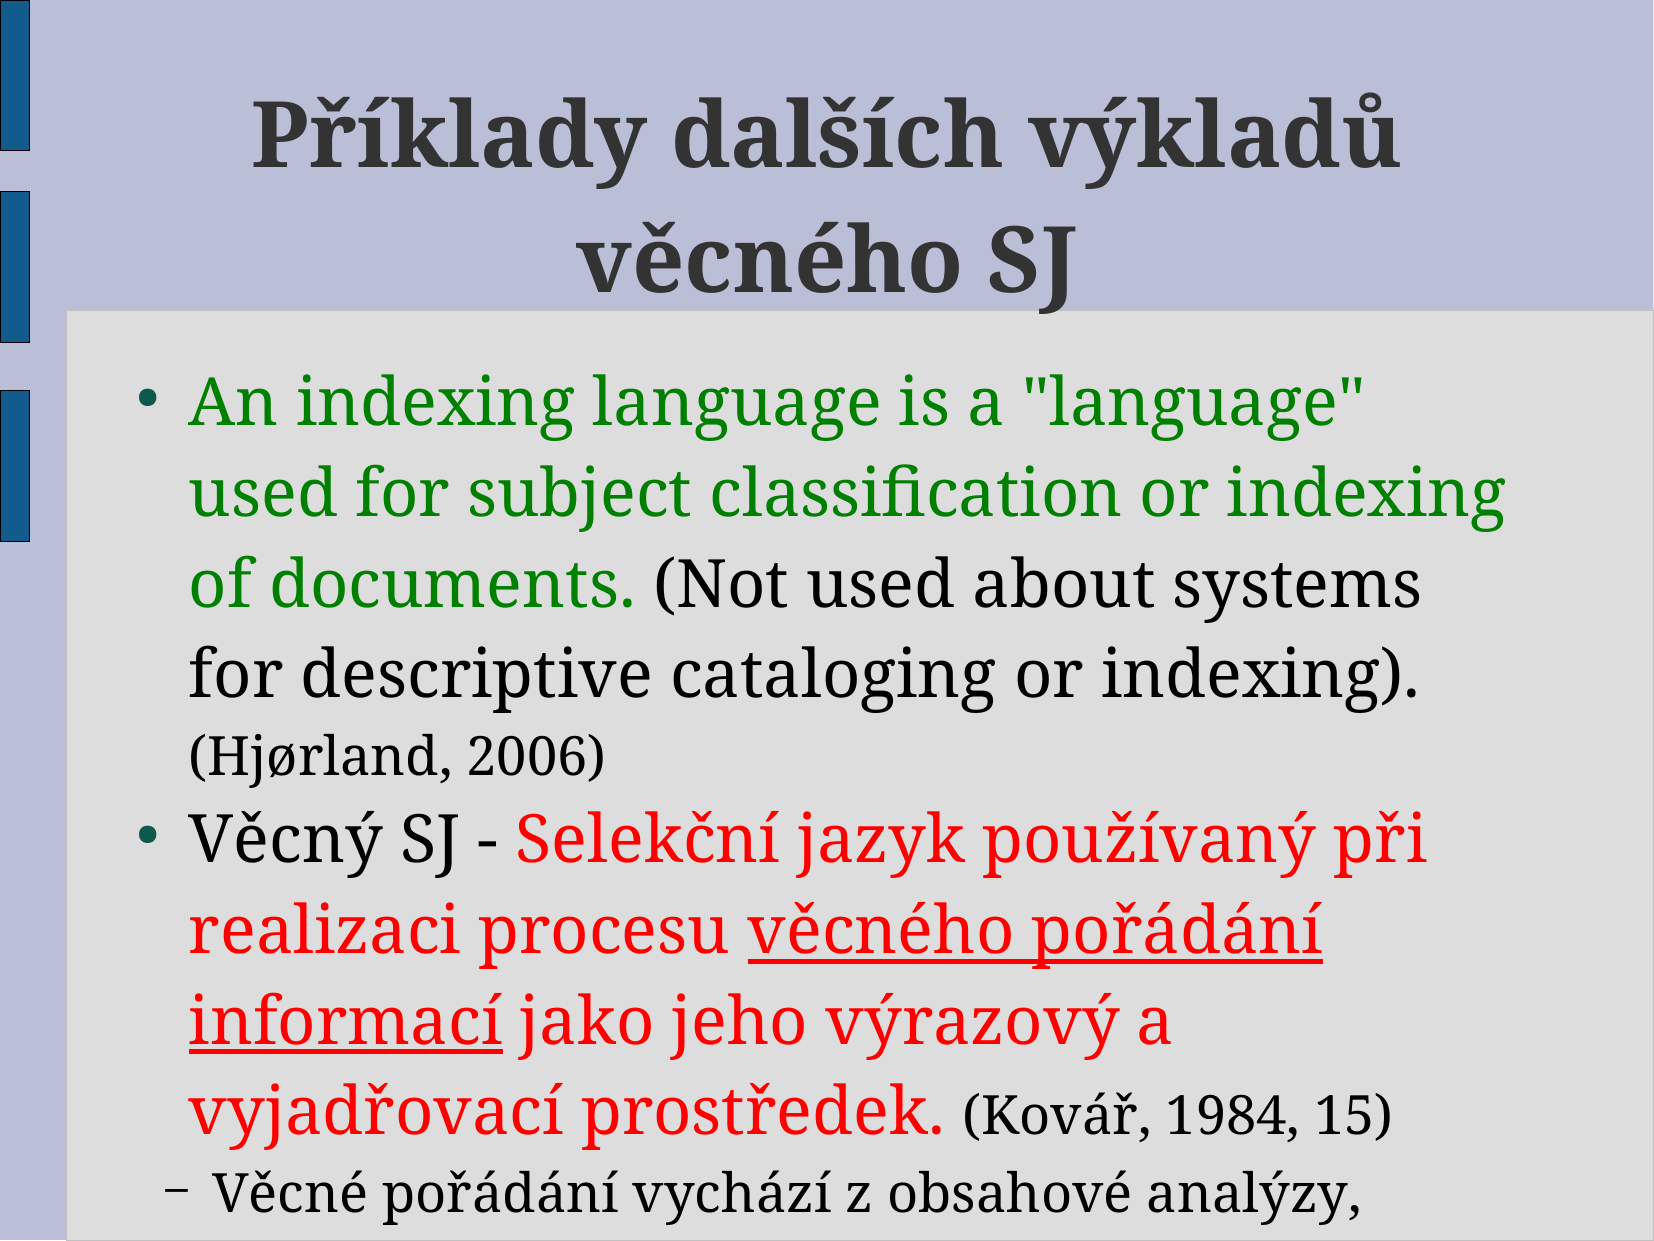

# Příklady dalších výkladů věcného SJ
An indexing language is a "language" used for subject classification or indexing of documents. (Not used about systems for descriptive cataloging or indexing). (Hjørland, 2006)
Věcný SJ - Selekční jazyk používaný při realizaci procesu věcného pořádání informací jako jeho výrazový a vyjadřovací prostředek. (Kovář, 1984, 15)
Věcné pořádání vychází z obsahové analýzy, informace jsou při něm pořádány podle obsahových údajů získaných inf. analýzou. (Kovář, 1984, s. 11)